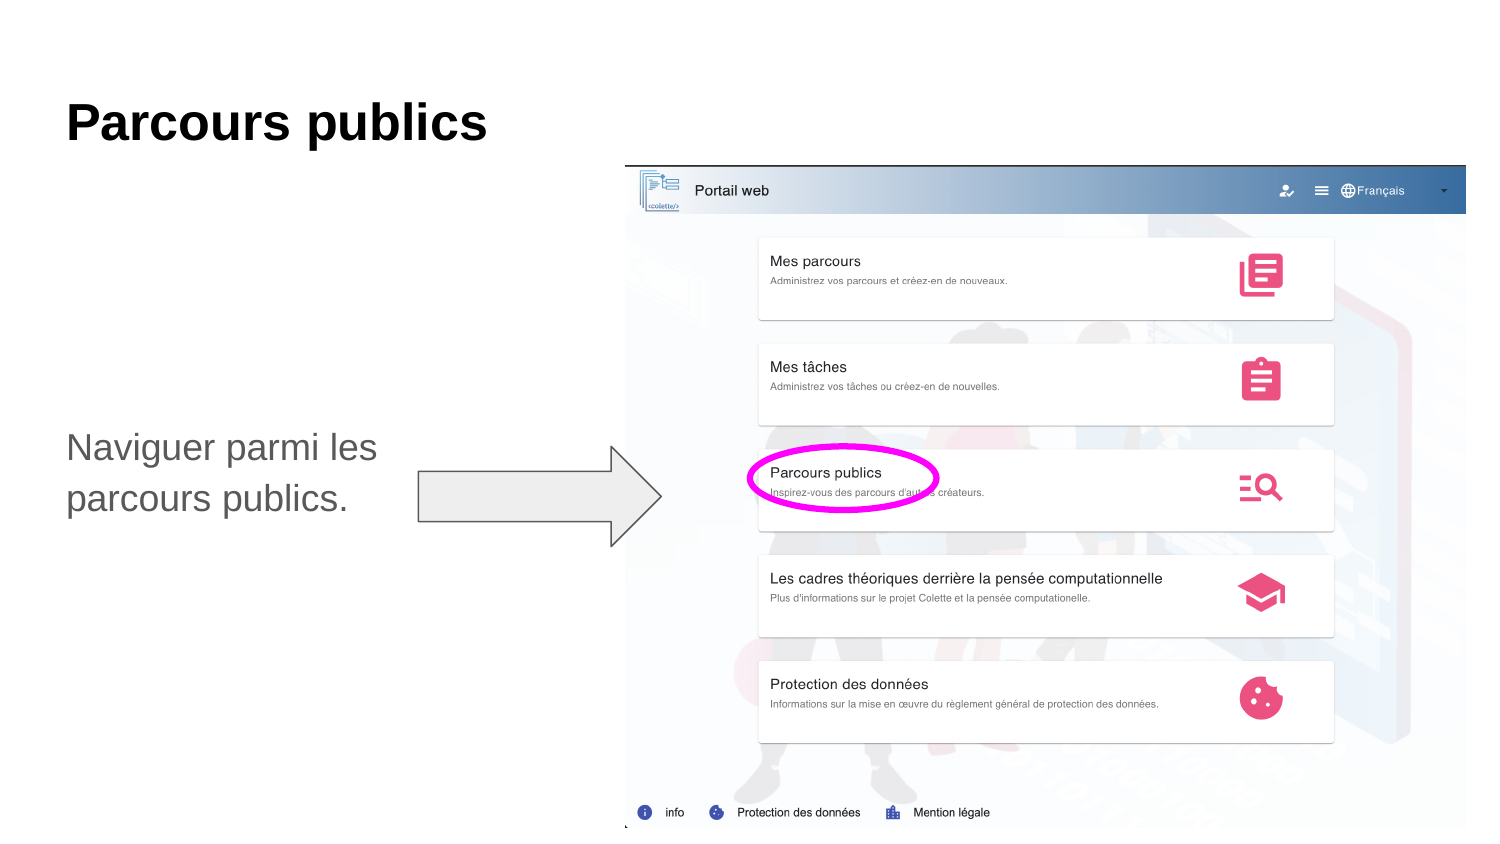

# Parcours publics
Naviguer parmi les parcours publics.